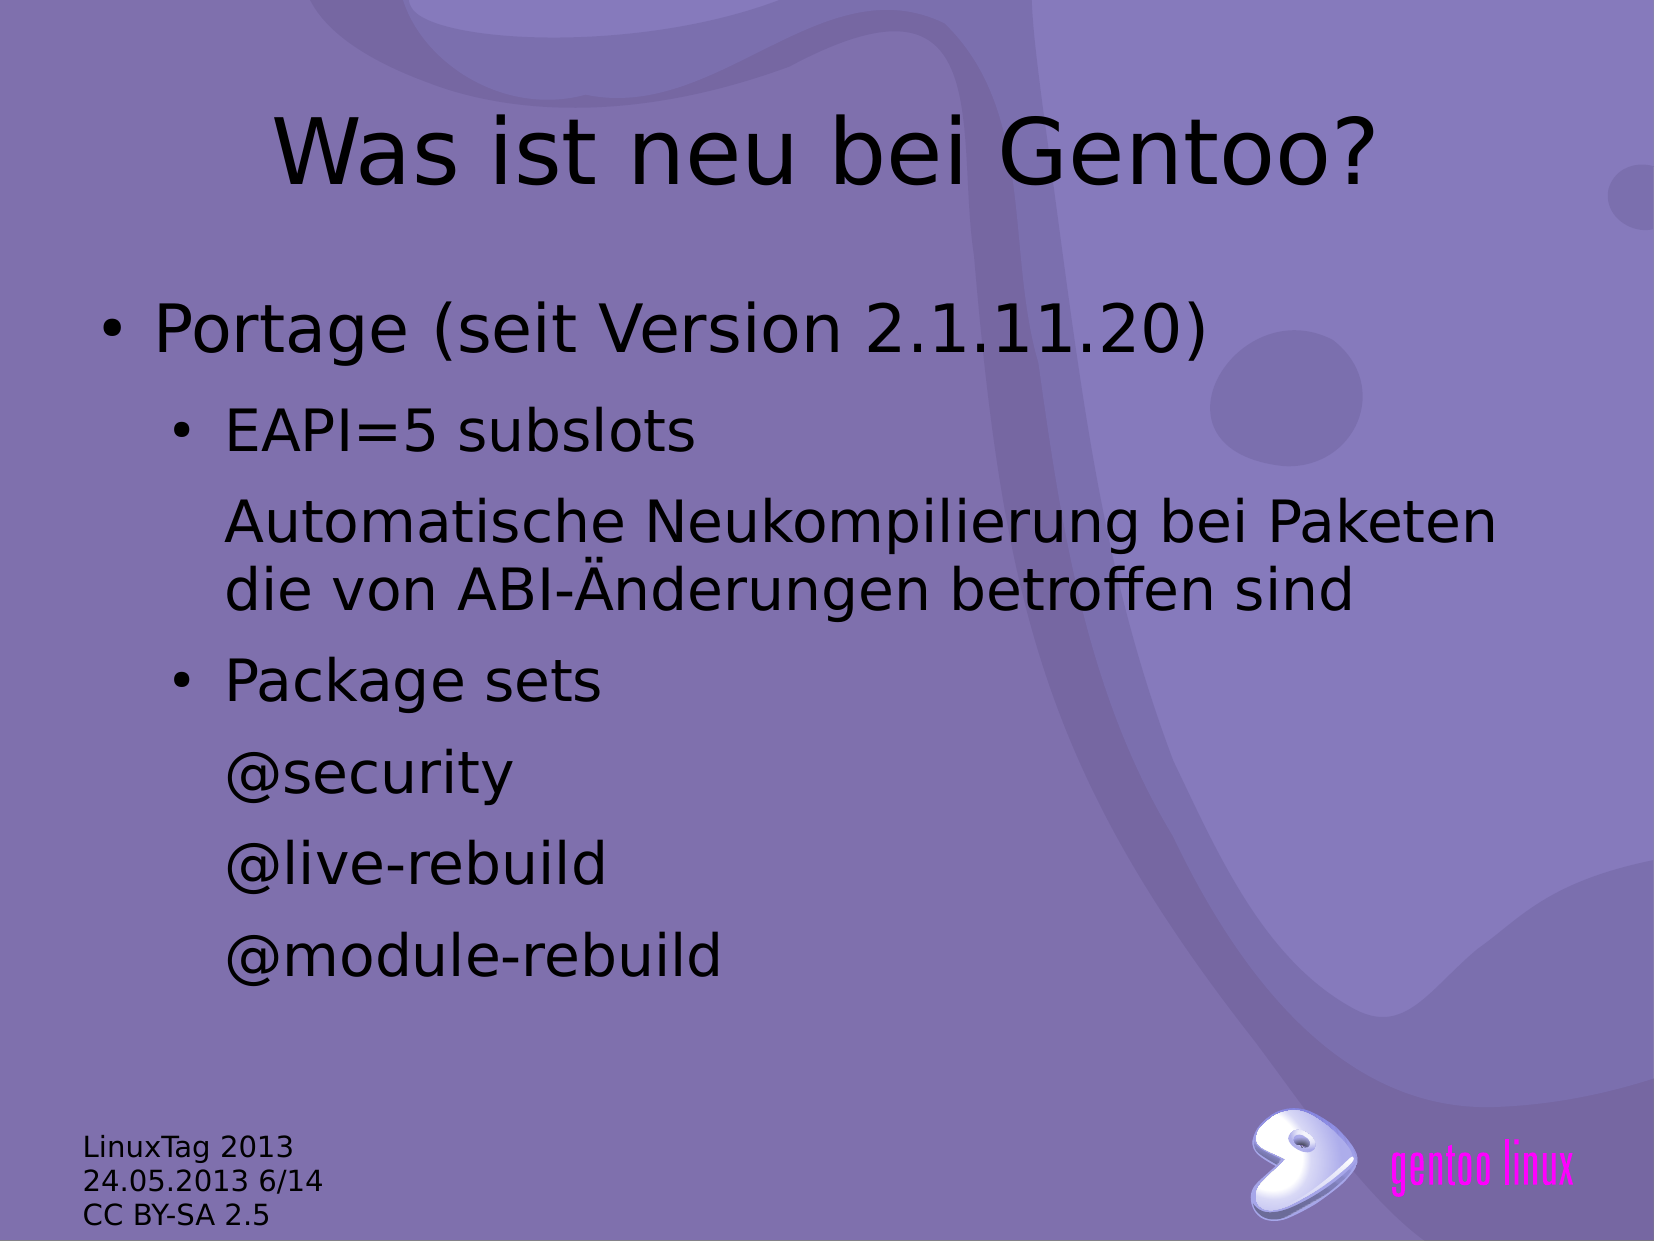

# Was ist neu bei Gentoo?
Portage (seit Version 2.1.11.20)
EAPI=5 subslots
Automatische Neukompilierung bei Paketen die von ABI-Änderungen betroffen sind
Package sets
@security
@live-rebuild
@module-rebuild